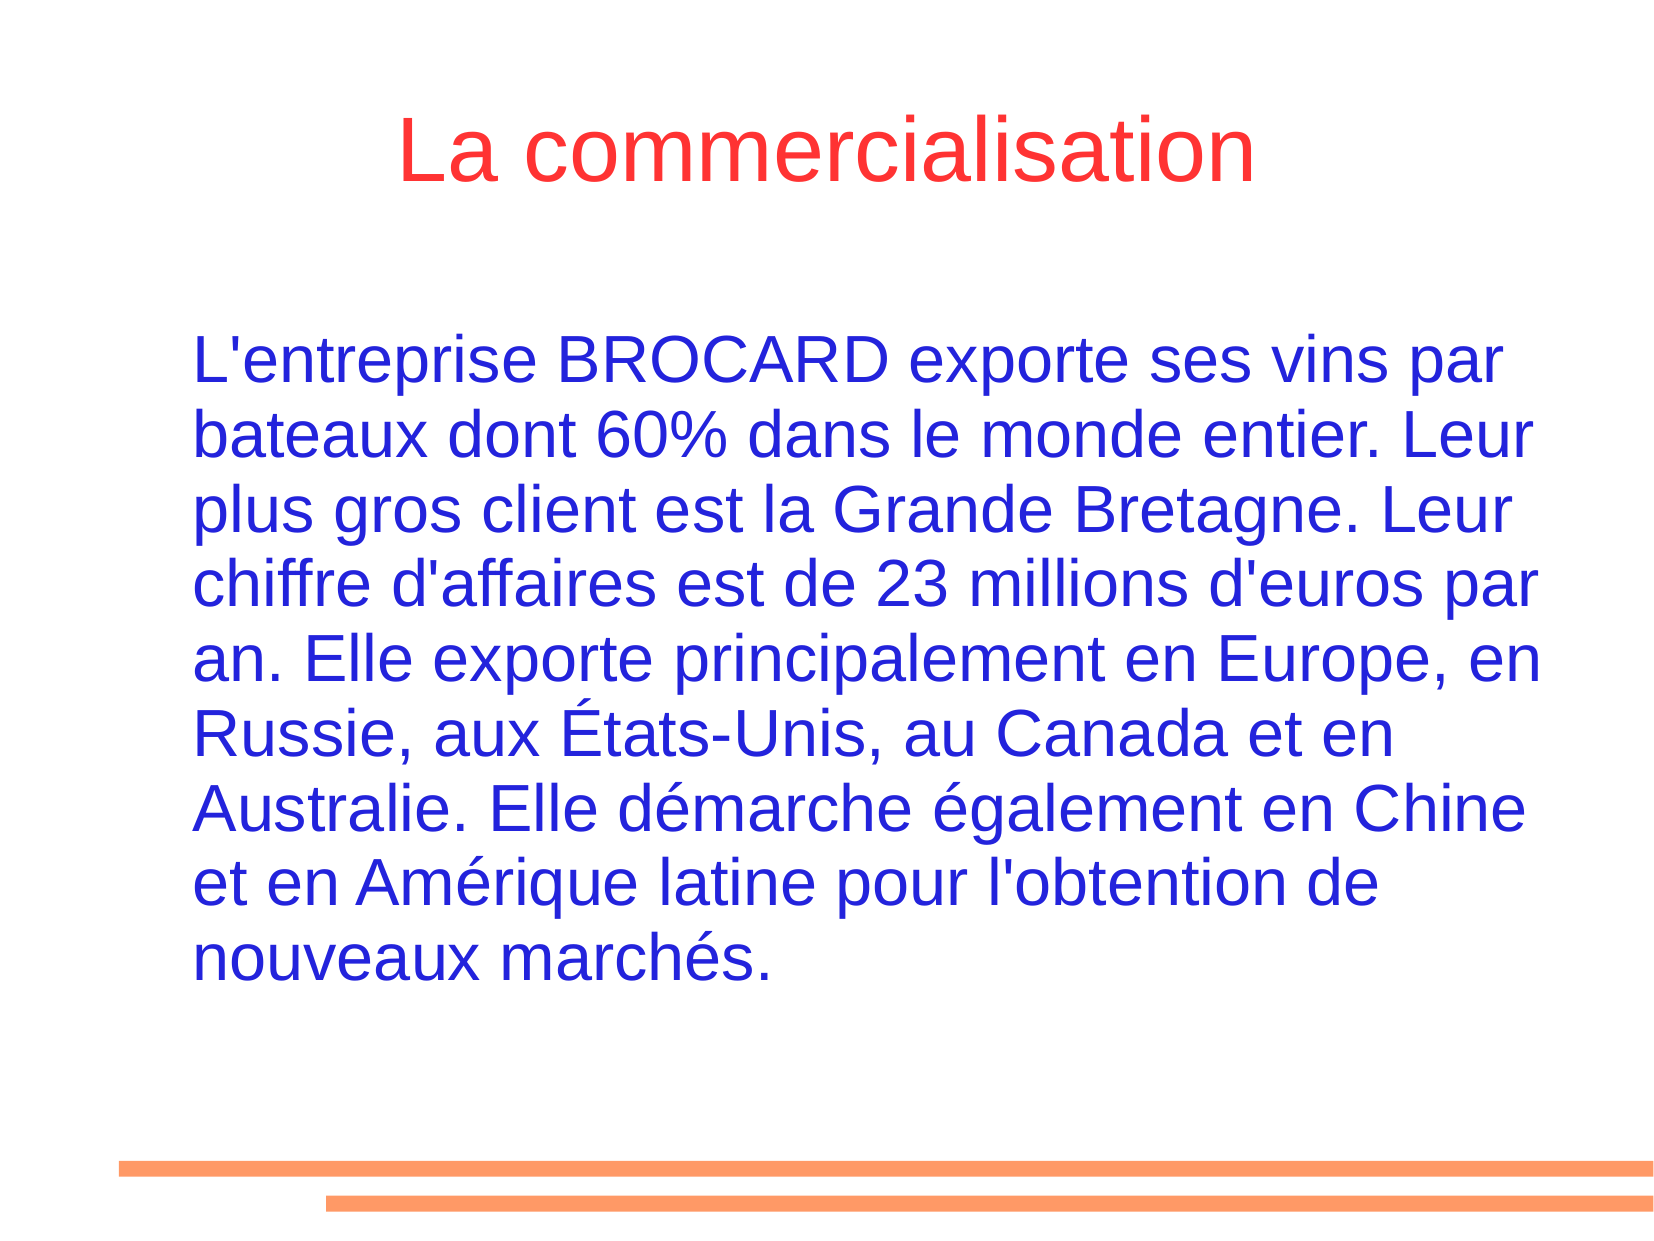

# La commercialisation
L'entreprise BROCARD exporte ses vins par bateaux dont 60% dans le monde entier. Leur plus gros client est la Grande Bretagne. Leur chiffre d'affaires est de 23 millions d'euros par an. Elle exporte principalement en Europe, en Russie, aux États-Unis, au Canada et en Australie. Elle démarche également en Chine et en Amérique latine pour l'obtention de nouveaux marchés.